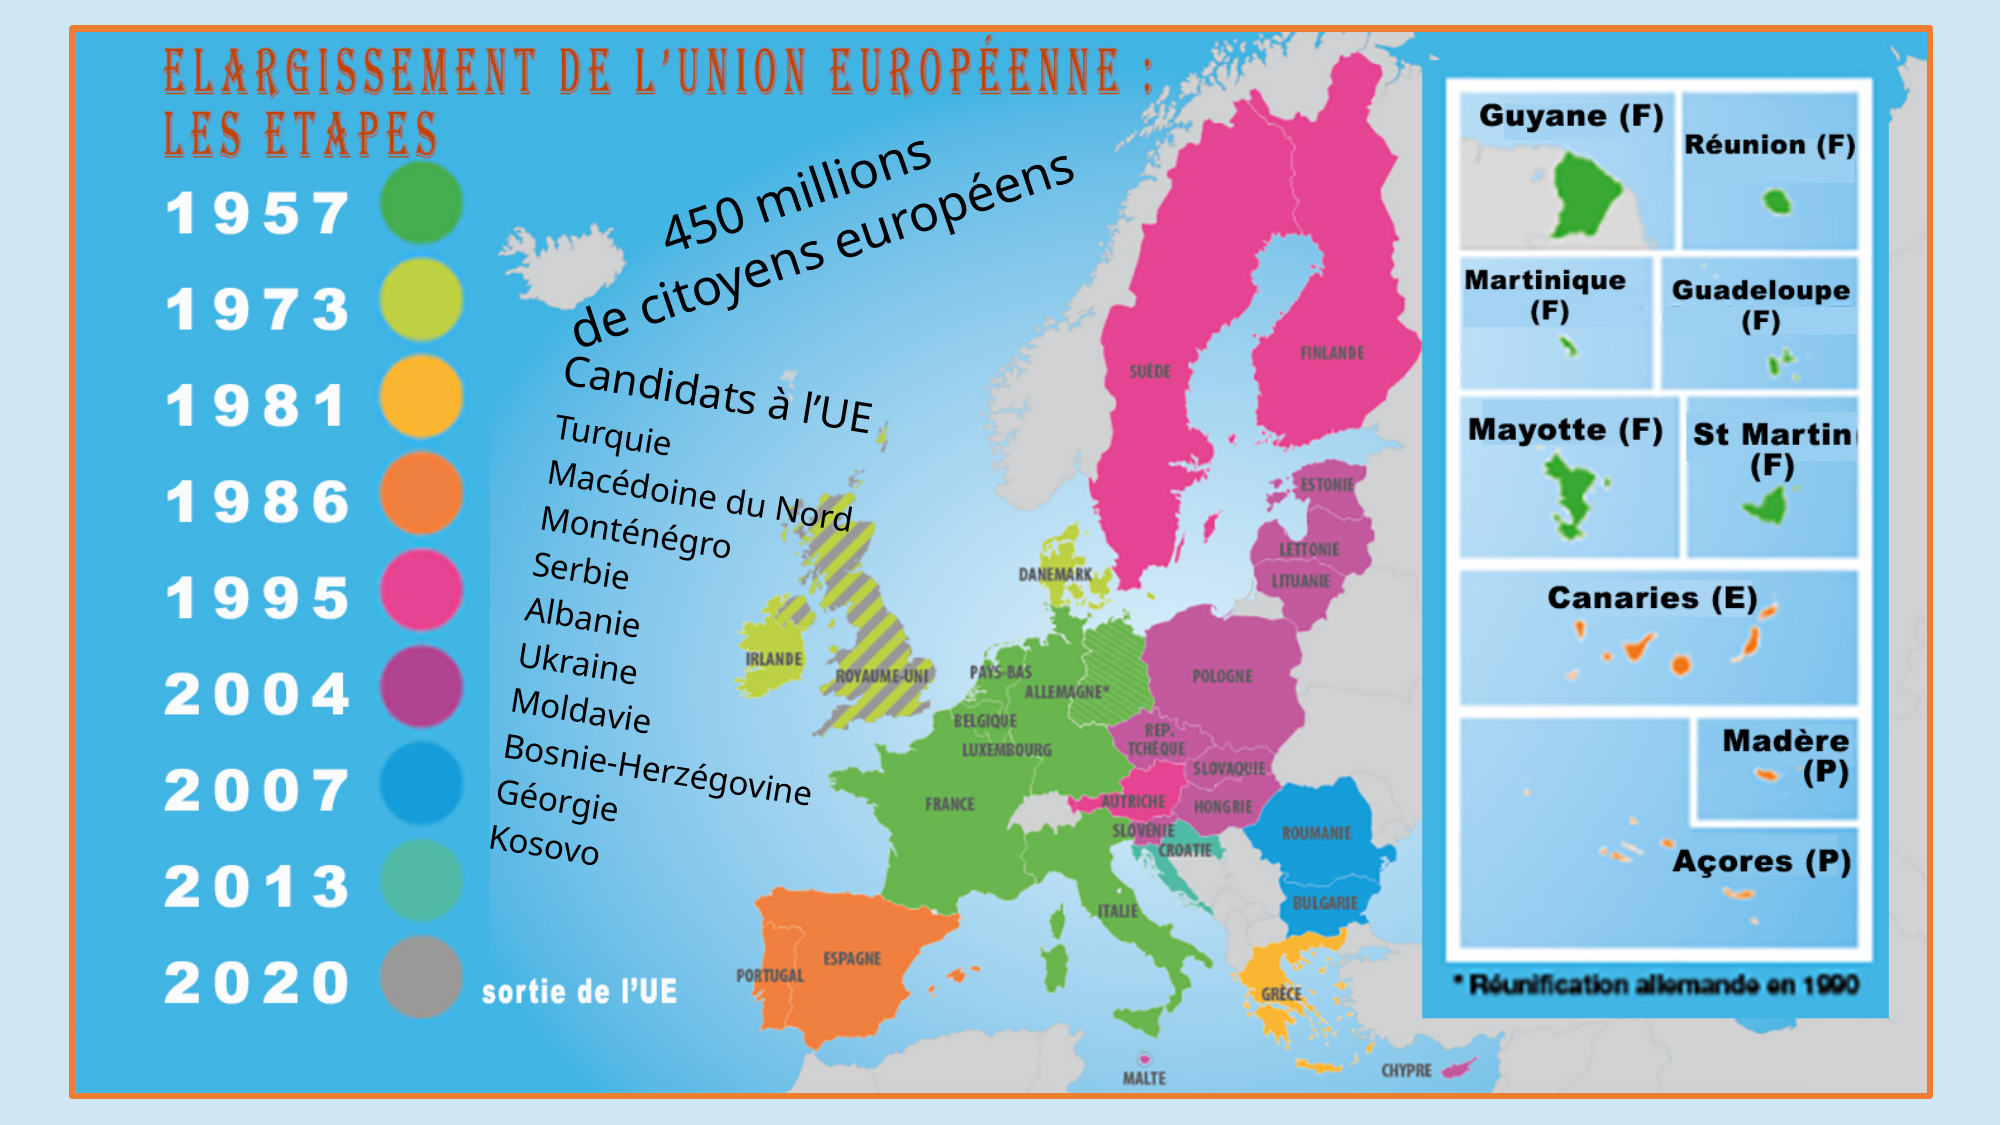

450 millions
de citoyens européens
Candidats à l’UE
Turquie
Macédoine du Nord
Monténégro
Serbie
Albanie
Ukraine
Moldavie
Bosnie-Herzégovine
Géorgie
Kosovo